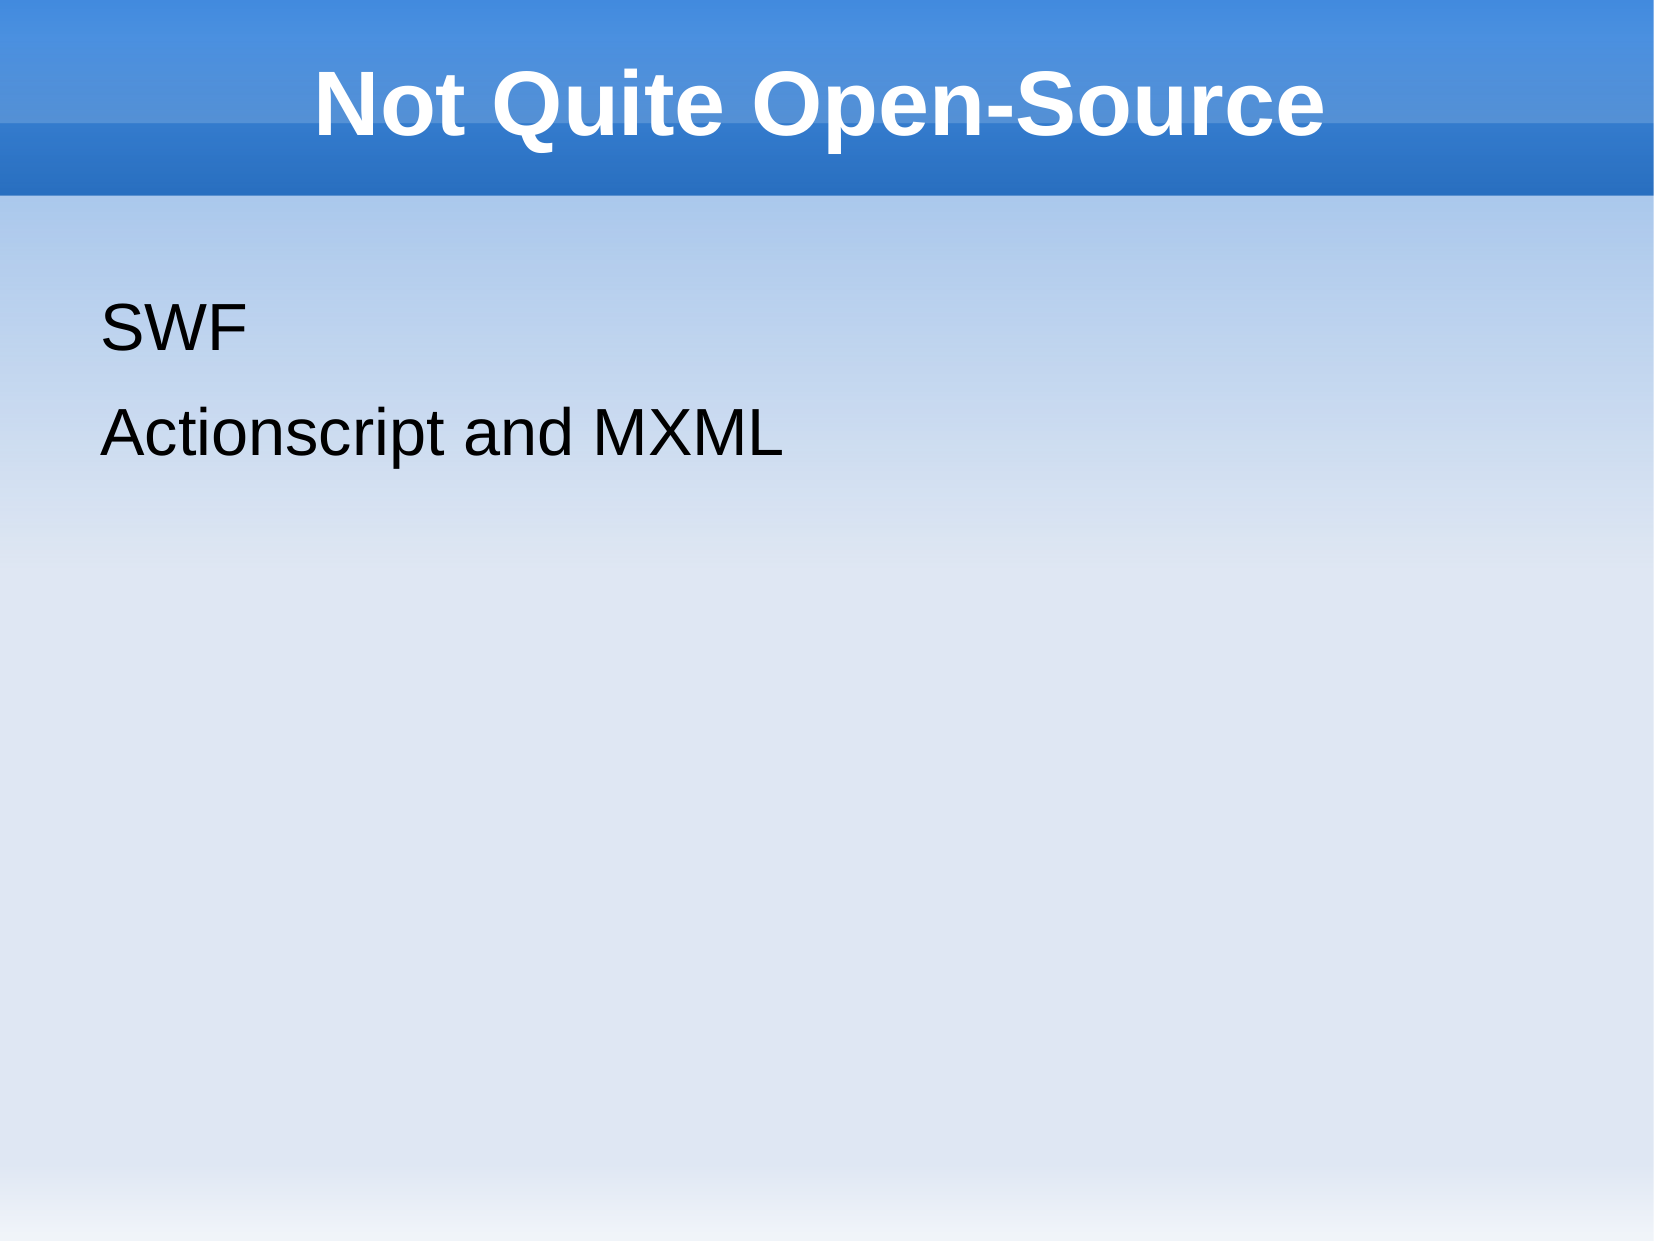

# Not Quite Open-Source
SWF
Actionscript and MXML